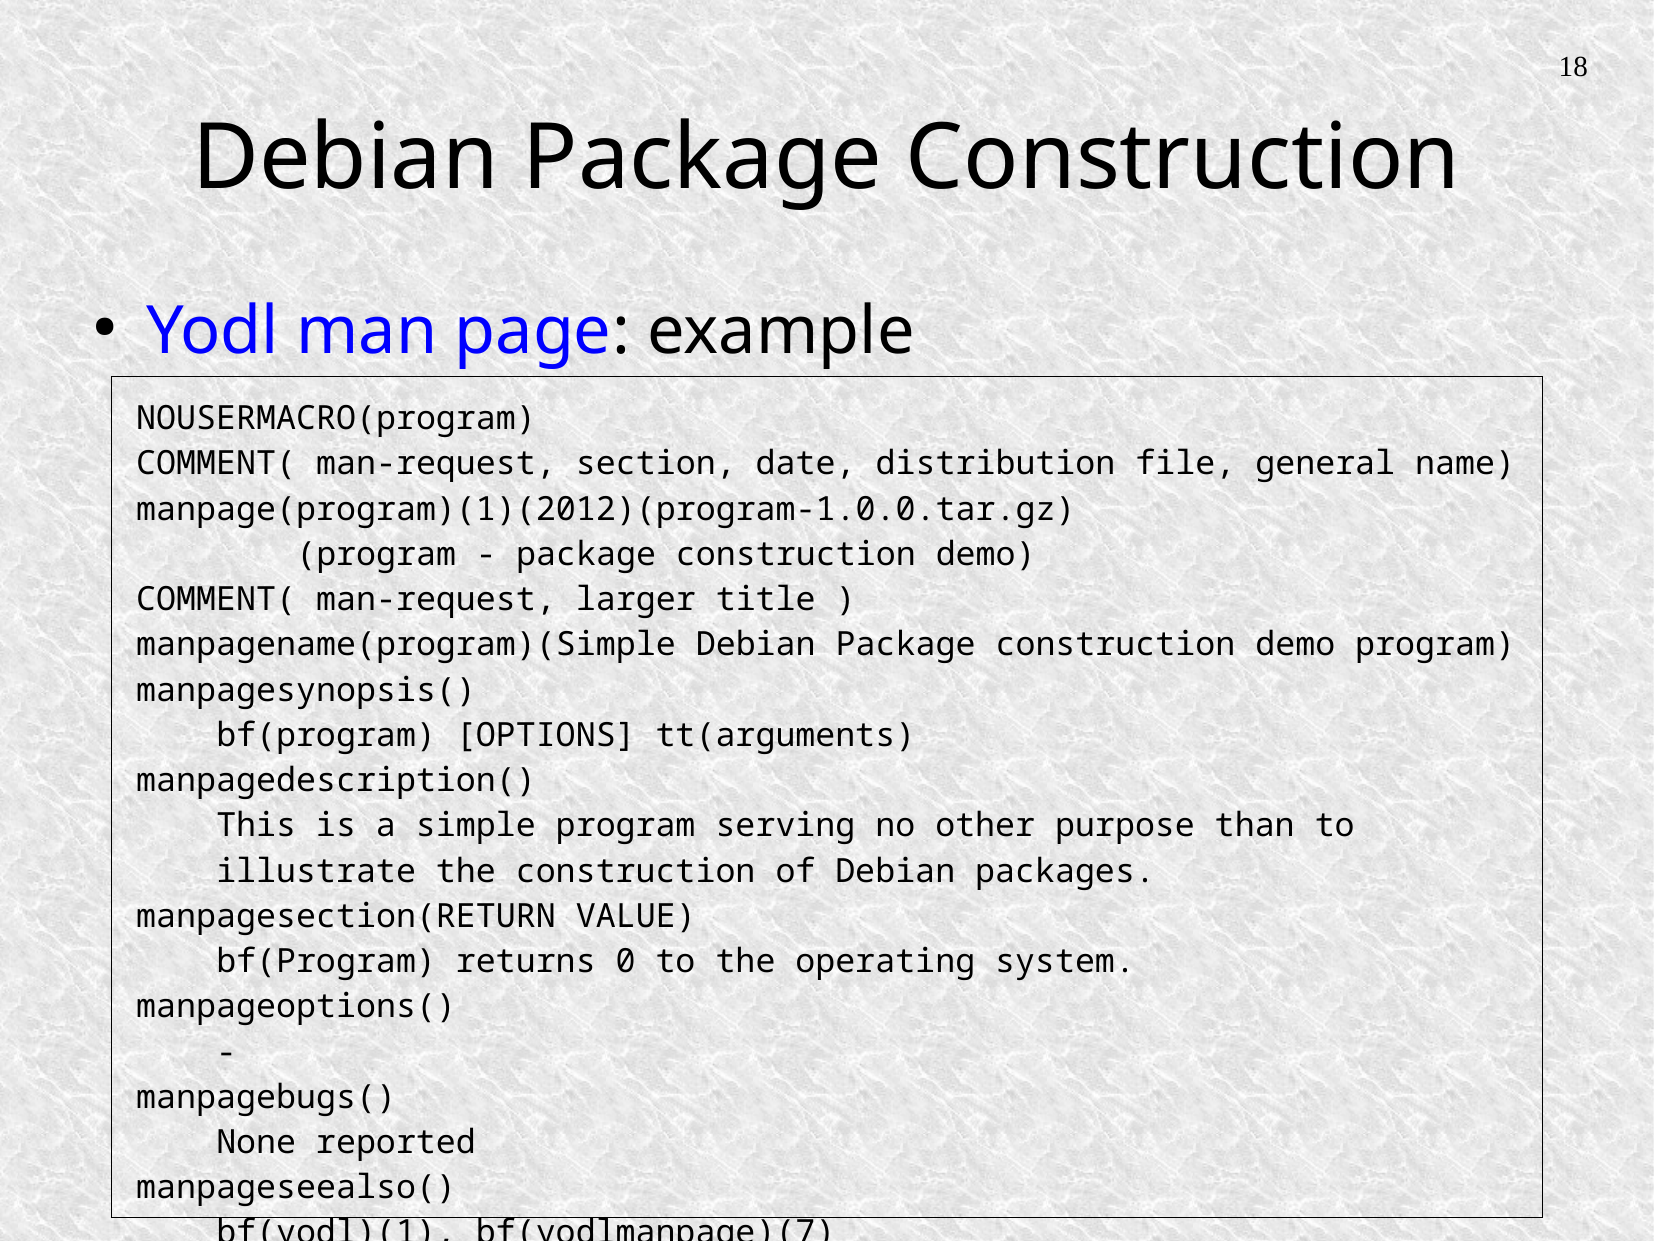

18
# Debian Package Construction
Yodl man page: example
NOUSERMACRO(program)
COMMENT( man-request, section, date, distribution file, general name)
manpage(program)(1)(2012)(program-1.0.0.tar.gz)
 (program - package construction demo)
COMMENT( man-request, larger title )
manpagename(program)(Simple Debian Package construction demo program)
manpagesynopsis()
 bf(program) [OPTIONS] tt(arguments)
manpagedescription()
 This is a simple program serving no other purpose than to
 illustrate the construction of Debian packages.
manpagesection(RETURN VALUE)
 bf(Program) returns 0 to the operating system.
manpageoptions()
 -
manpagebugs()
 None reported
manpageseealso()
 bf(yodl)(1), bf(yodlmanpage)(7)
manpageauthor()
 Frank B. Brokken (f.b.brokken@rug.nl).